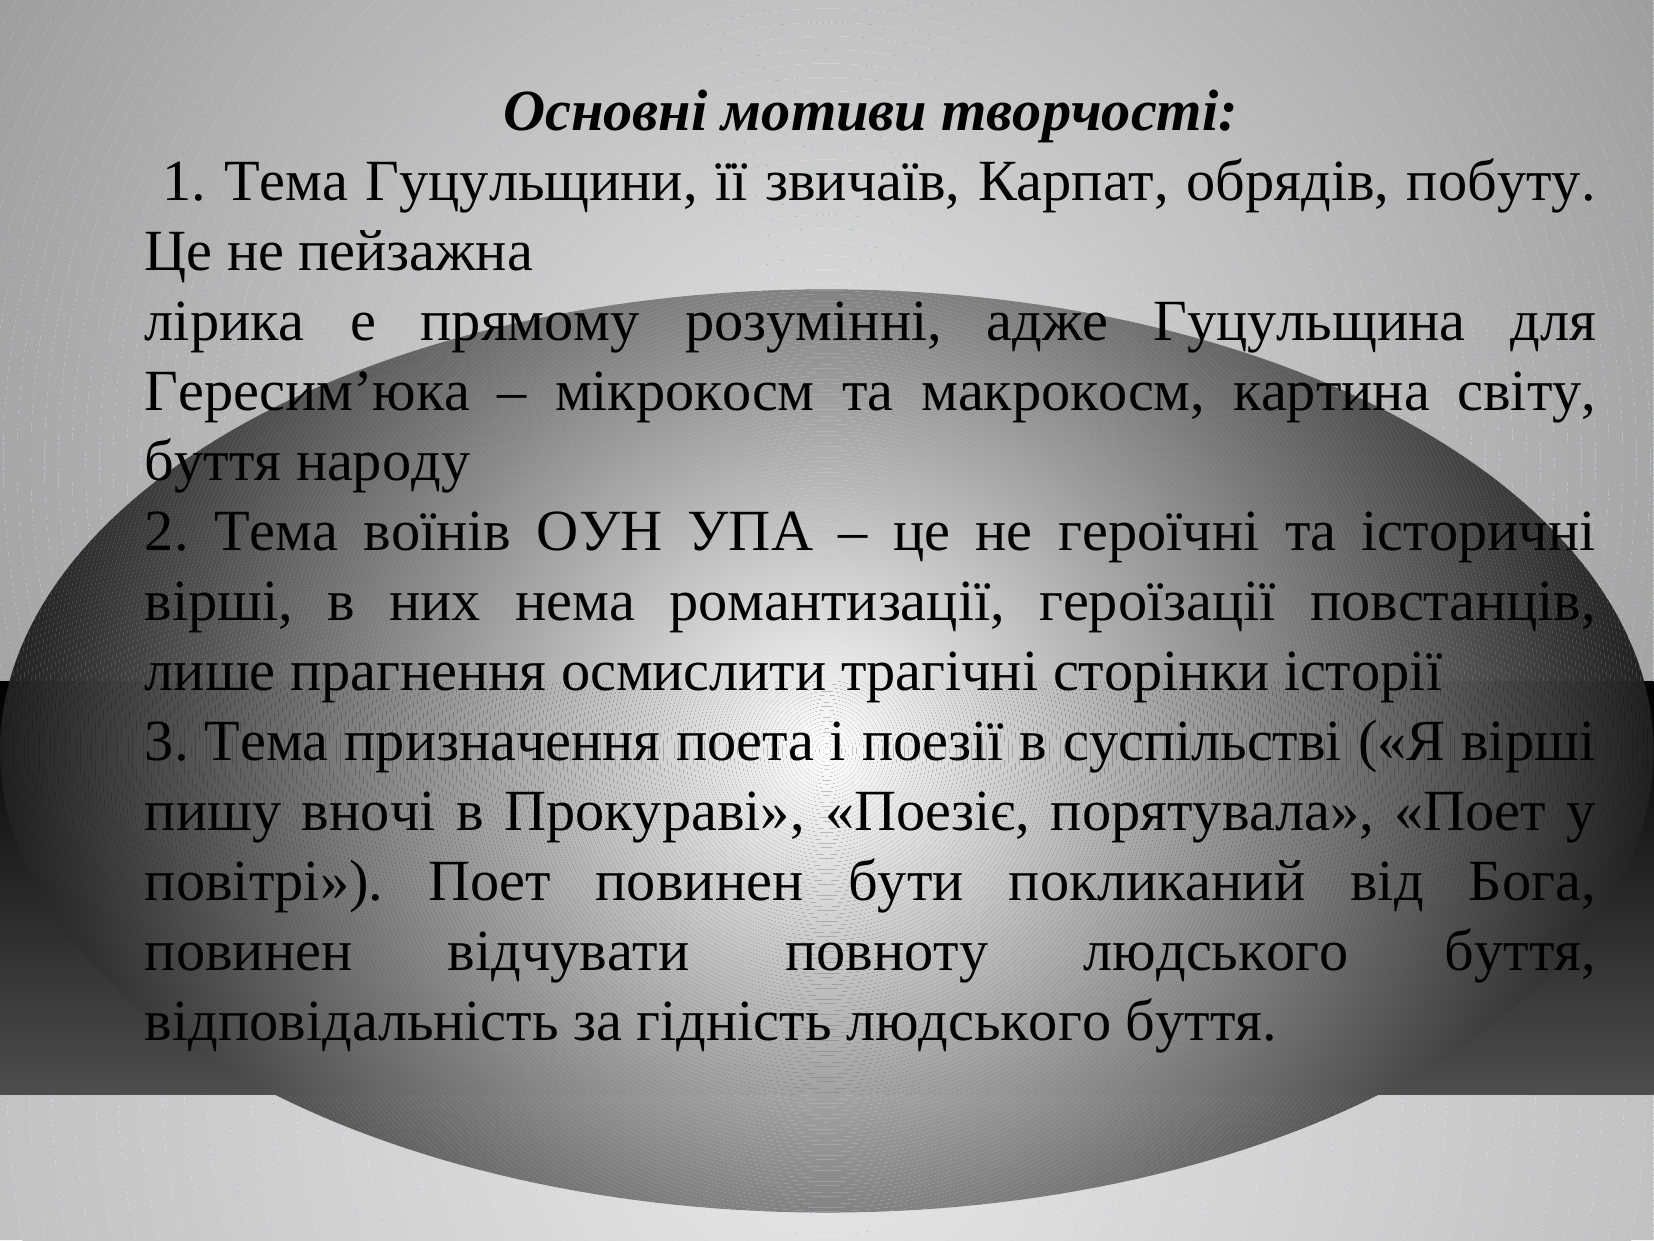

Основні мотиви творчості:
 1. Тема Гуцульщини, її звичаїв, Карпат, обрядів, побуту. Це не пейзажна
лірика e прямому розумінні, адже Гуцульщина для Гересим’юка – мікрокосм та макрокосм, картина світу, буття народу
2. Тема воїнів ОУН УПА – це не героїчні та історичні вірші, в них нема романтизації, героїзації повстанців, лише прагнення осмислити трагічні сторінки історії
3. Тема призначення поета і поезії в суспільстві («Я вірші пишу вночі в Прокураві», «Поезіє, порятувала», «Поет у повітрі»). Поет повинен бути покликаний від Бога, повинен відчувати повноту людського буття, відповідальність за гідність людського буття.